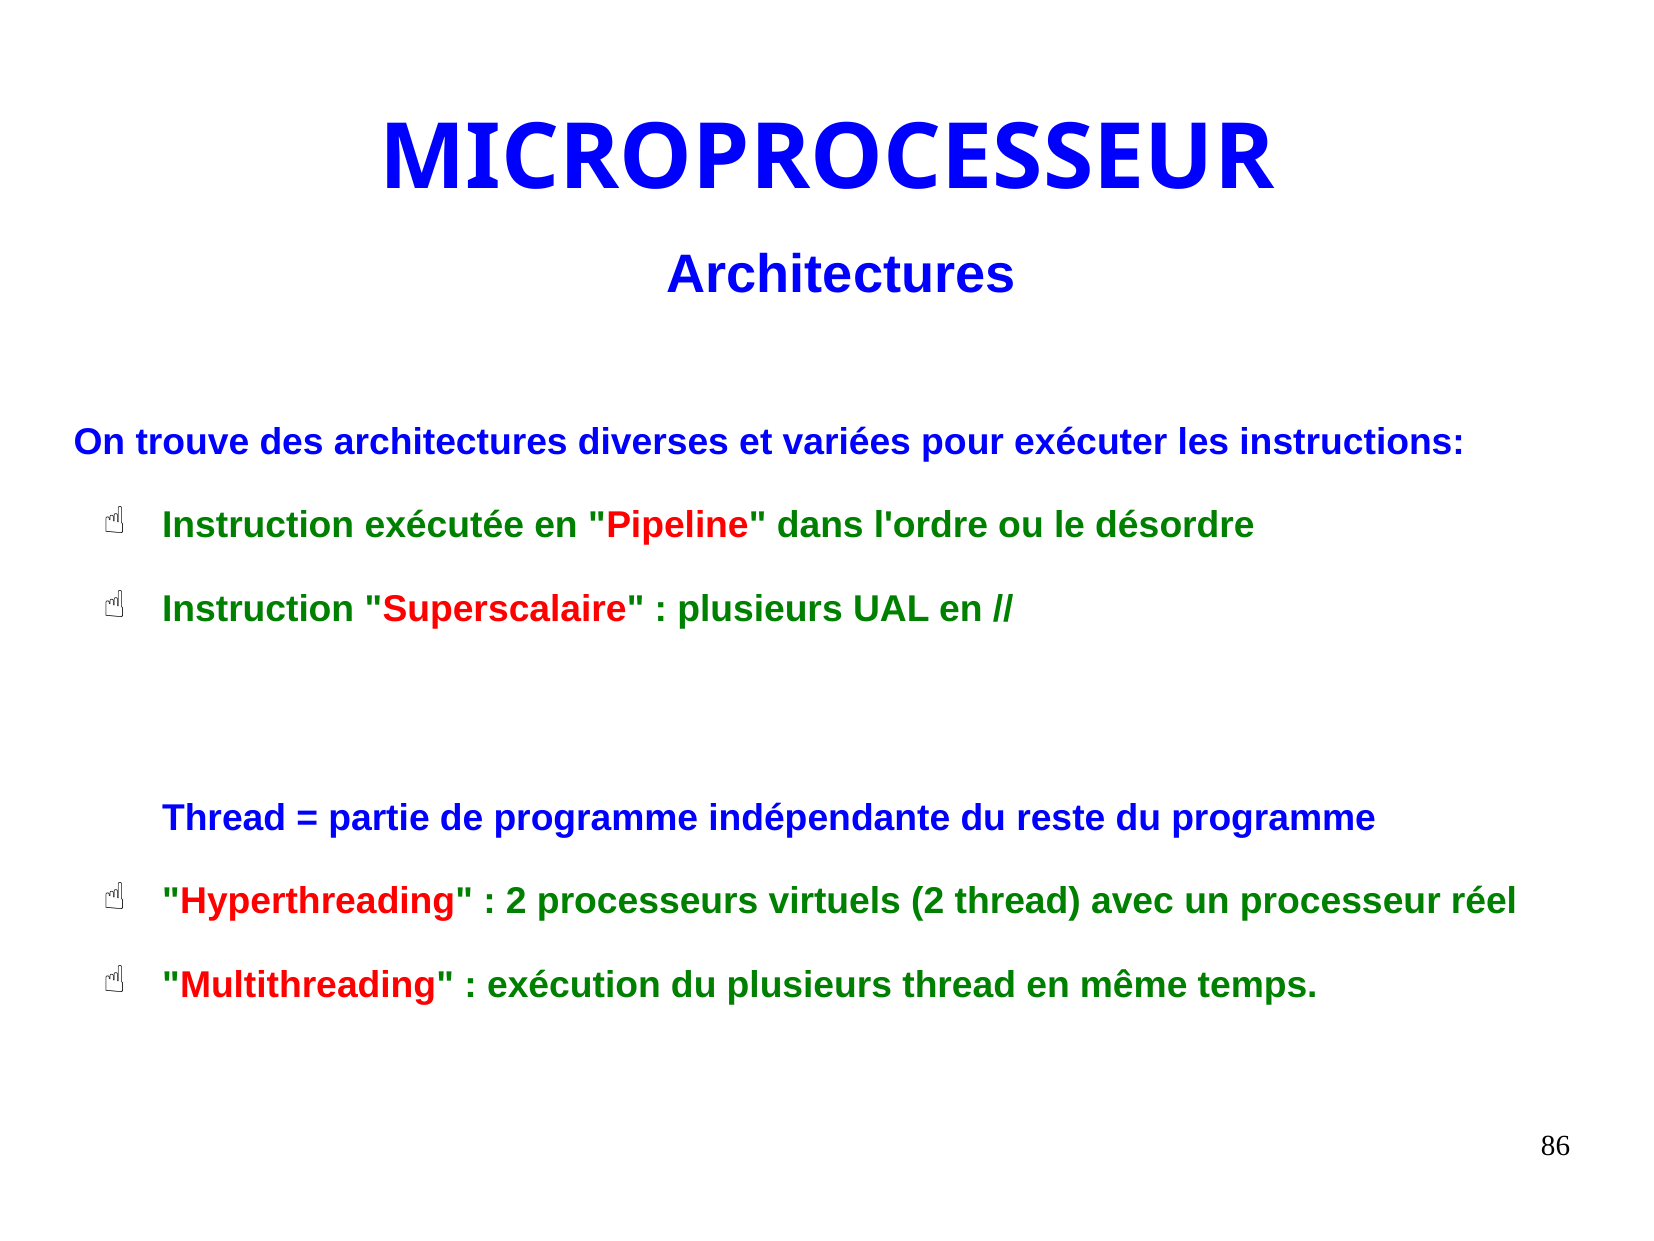

# MICROPROCESSEUR
Architectures
On trouve des architectures diverses et variées pour exécuter les instructions:
Instruction exécutée en "Pipeline" dans l'ordre ou le désordre
Instruction "Superscalaire" : plusieurs UAL en //
Thread = partie de programme indépendante du reste du programme
"Hyperthreading" : 2 processeurs virtuels (2 thread) avec un processeur réel
"Multithreading" : exécution du plusieurs thread en même temps.
86